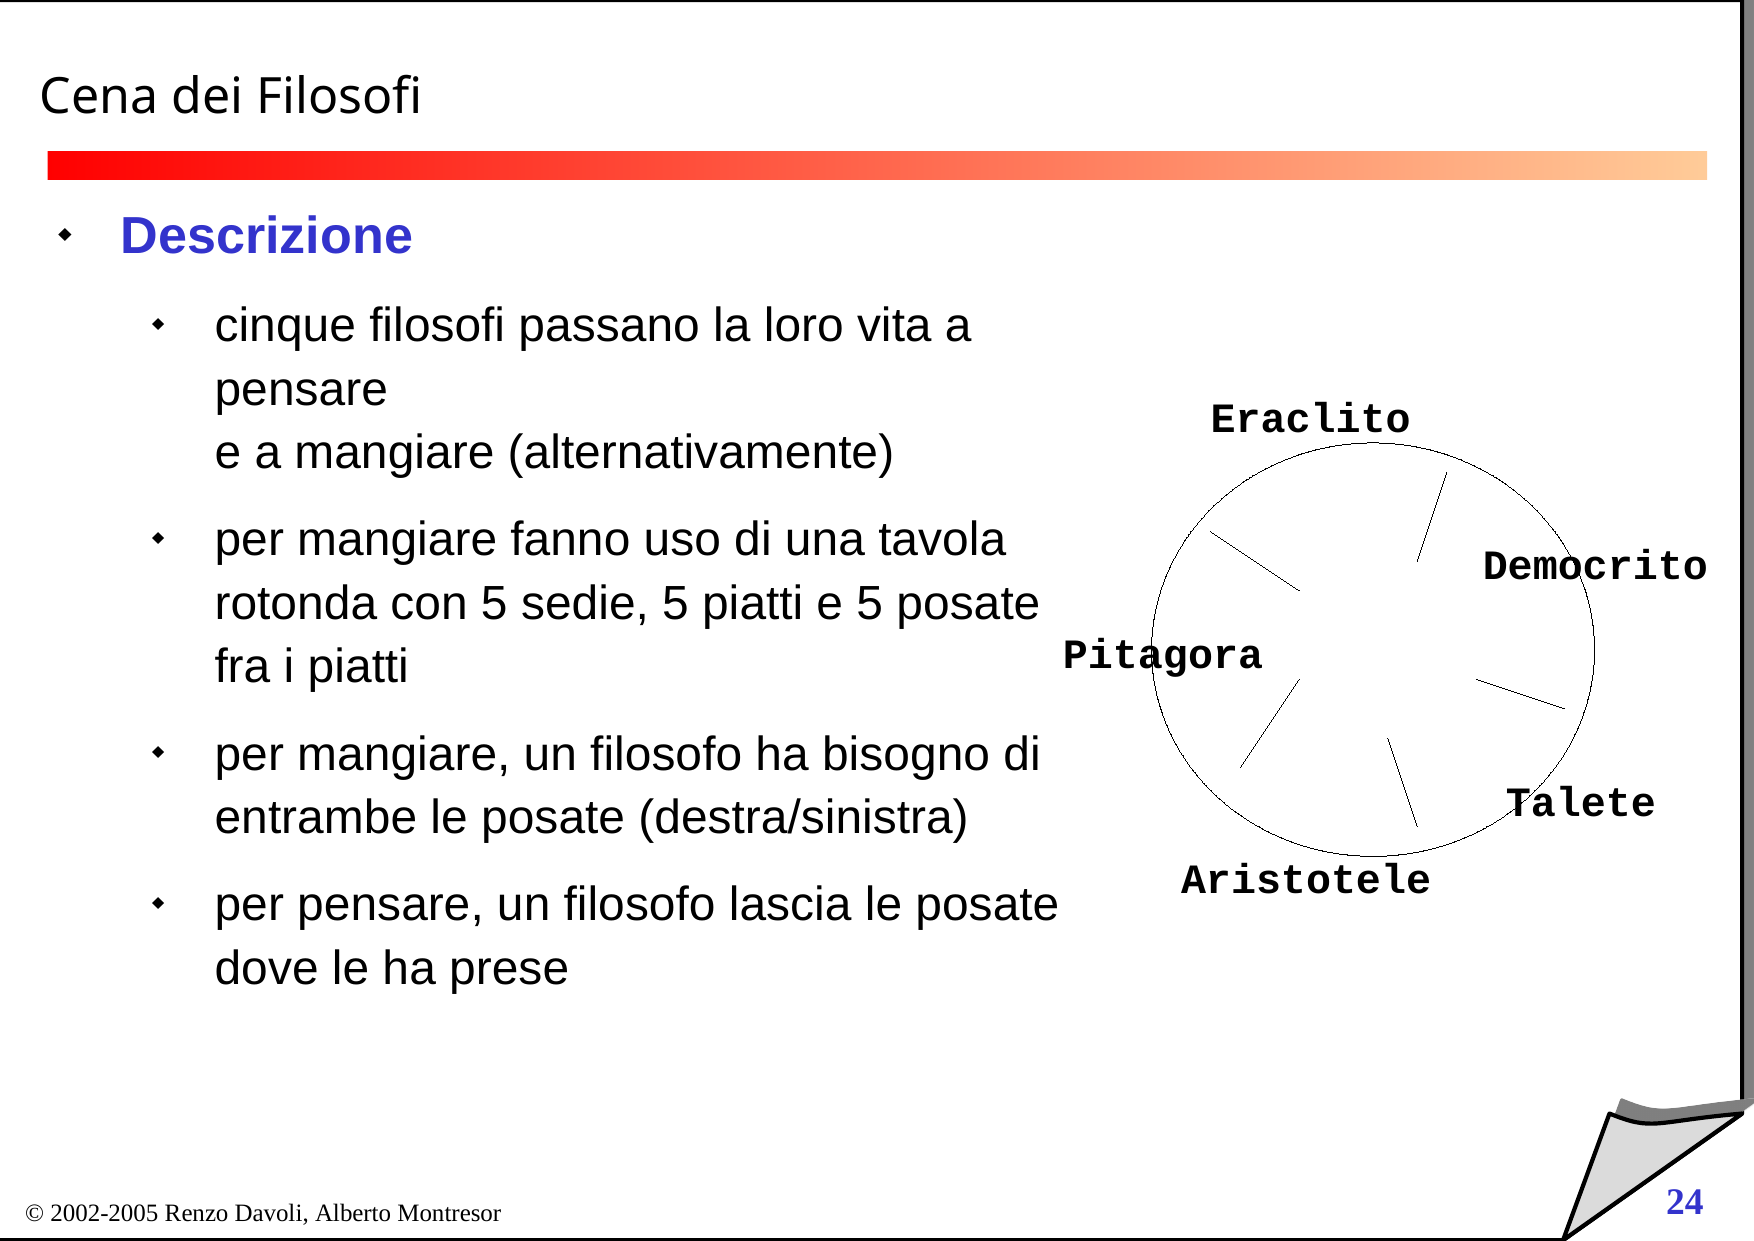

# Cena dei Filosofi
Descrizione
cinque filosofi passano la loro vita a pensare
e a mangiare (alternativamente)
per mangiare fanno uso di una tavola
rotonda con 5 sedie, 5 piatti e 5 posate
fra i piatti
per mangiare, un filosofo ha bisogno di
entrambe le posate (destra/sinistra)
per pensare, un filosofo lascia le posate
dove le ha prese
Eraclito
Democrito
Pitagora
Talete
Aristotele